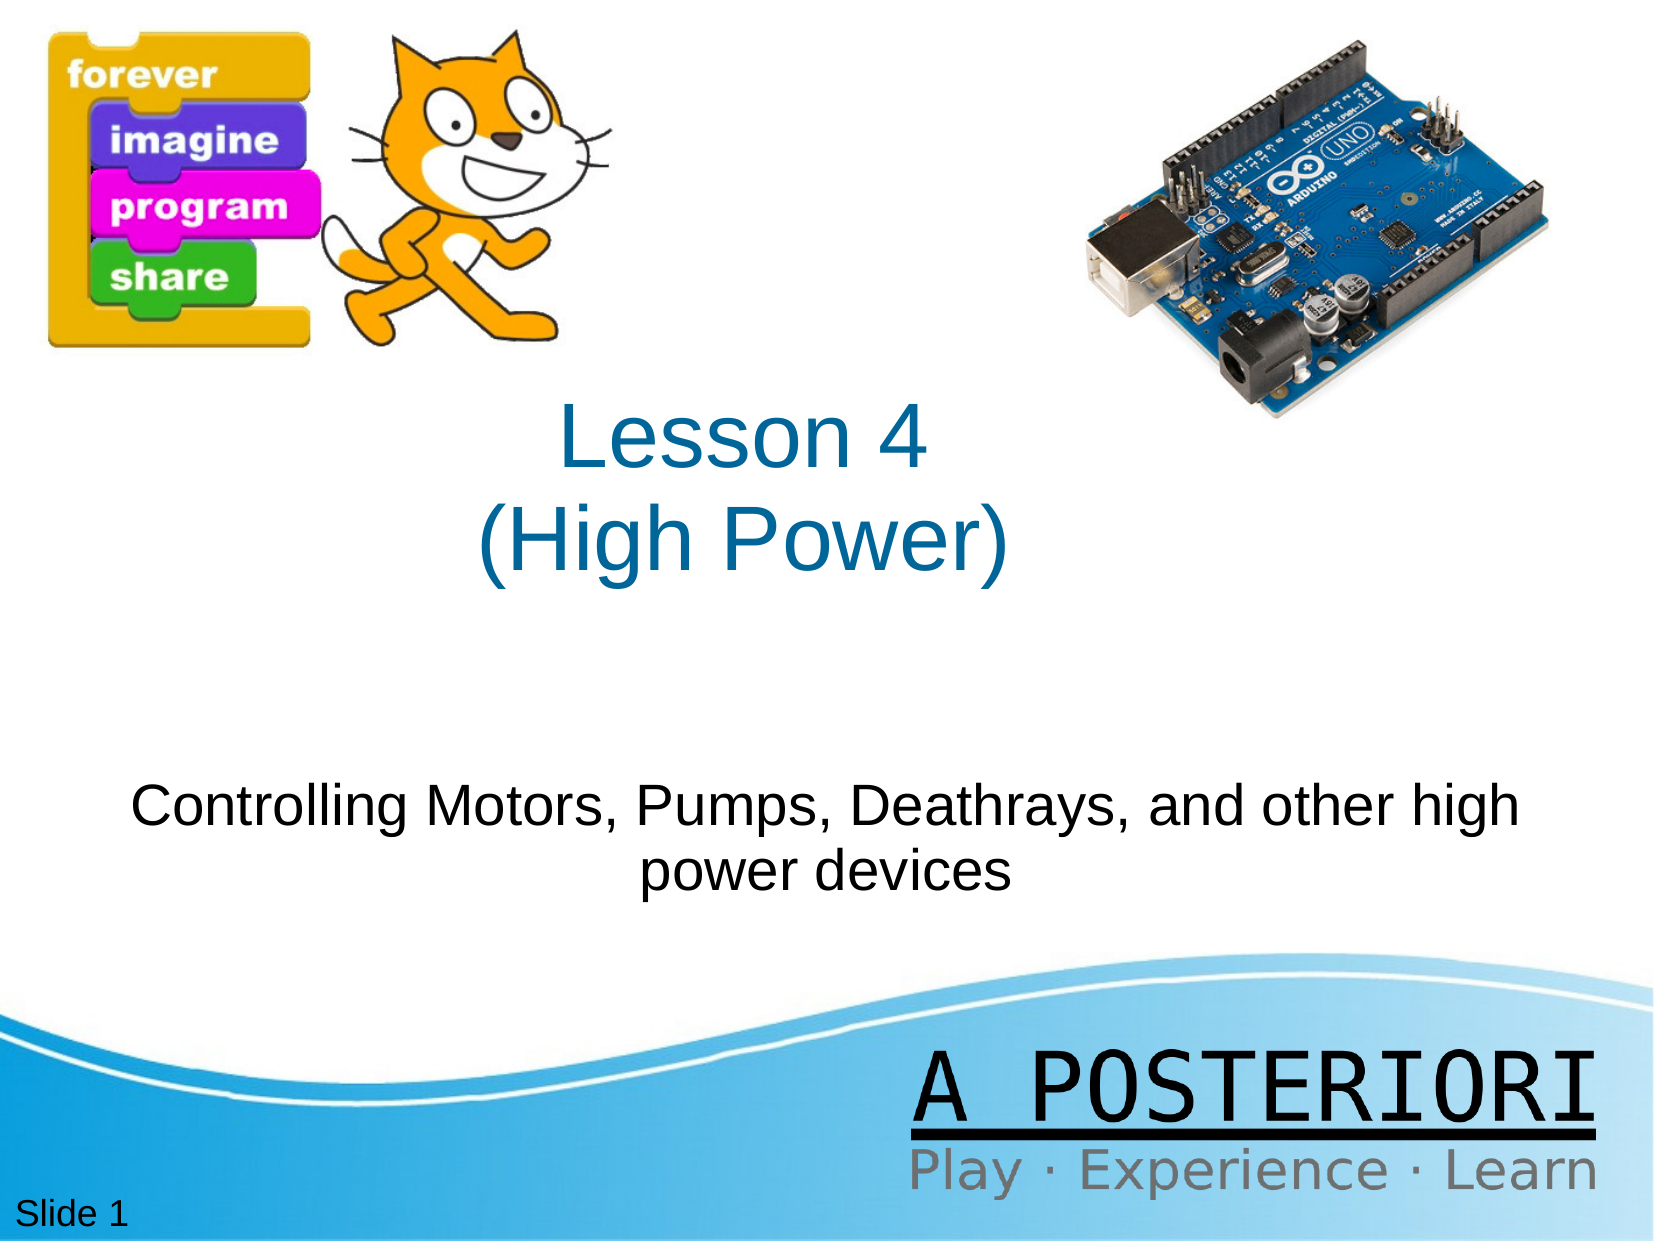

# Lesson 4 (High Power)
Controlling Motors, Pumps, Deathrays, and other high power devices